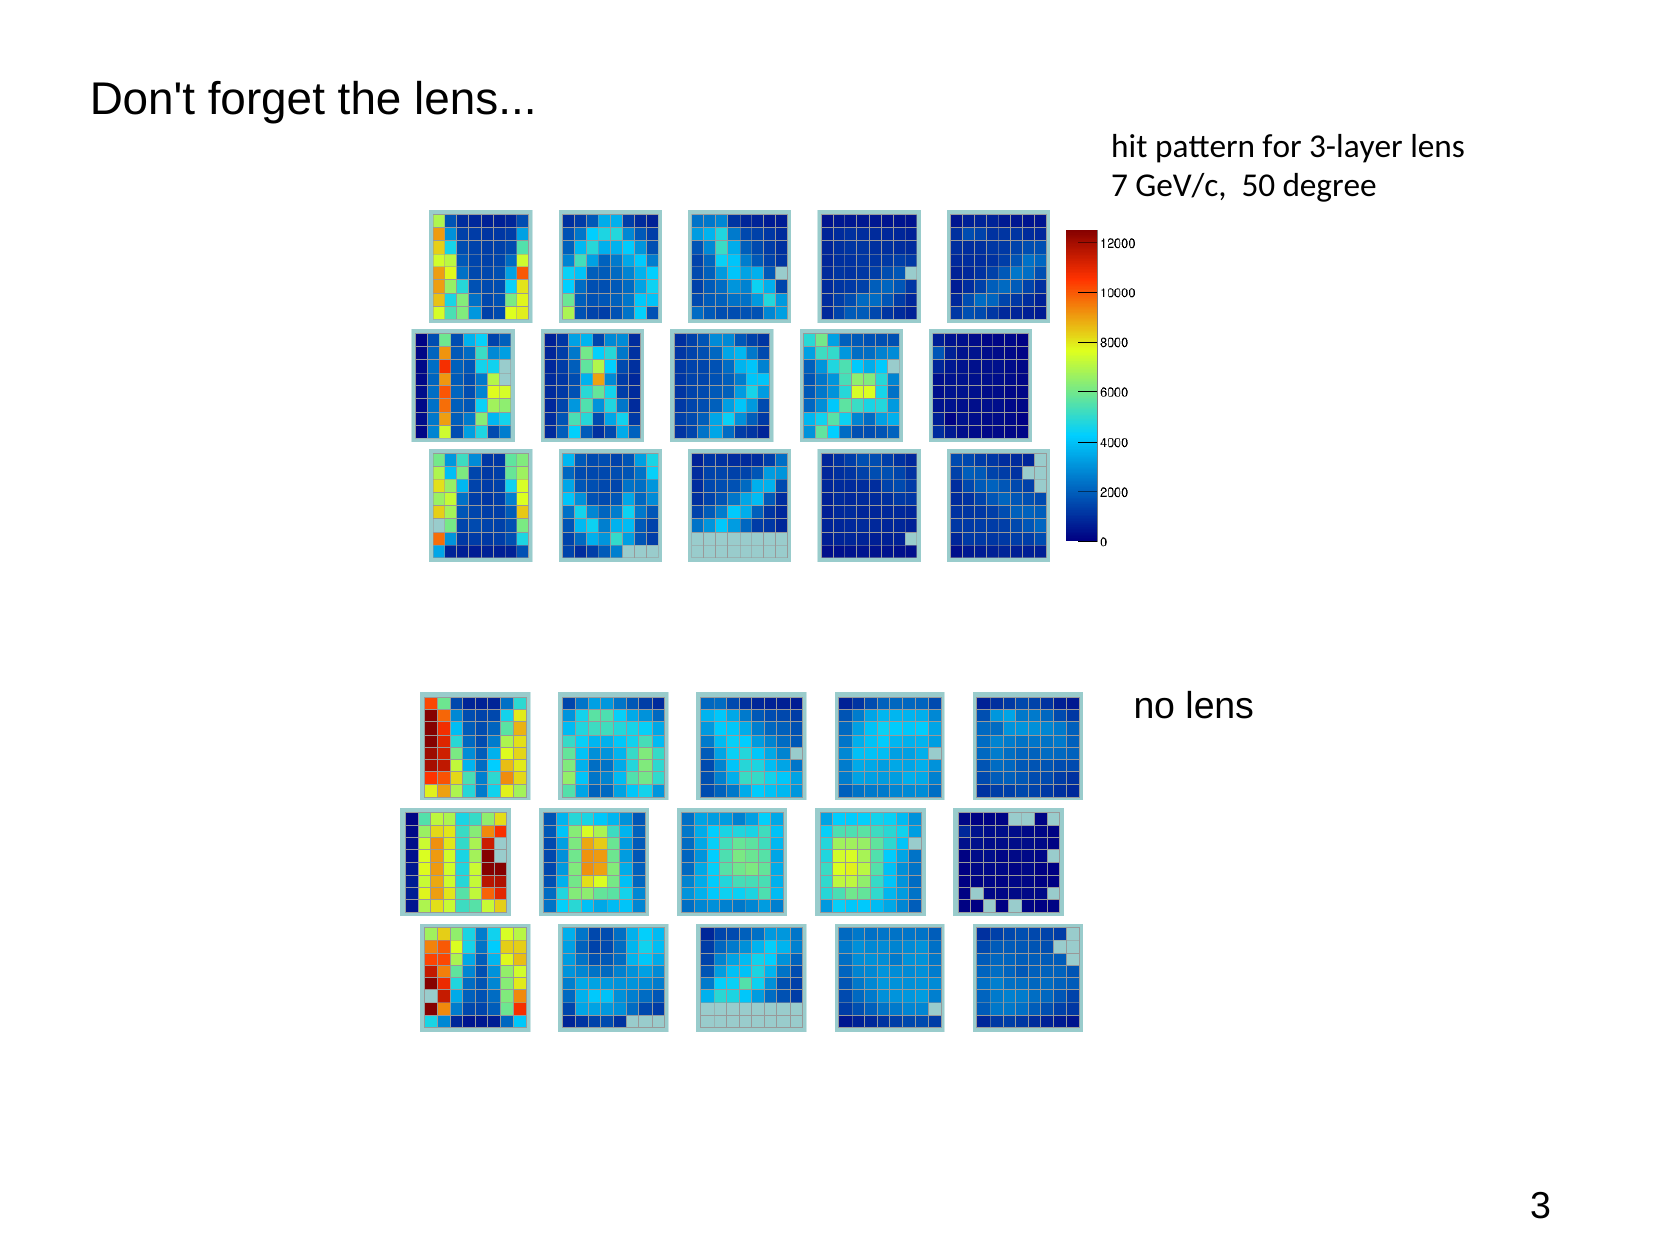

Don't forget the lens...
hit pattern for 3-layer lens
7 GeV/c, 50 degree
no lens
3